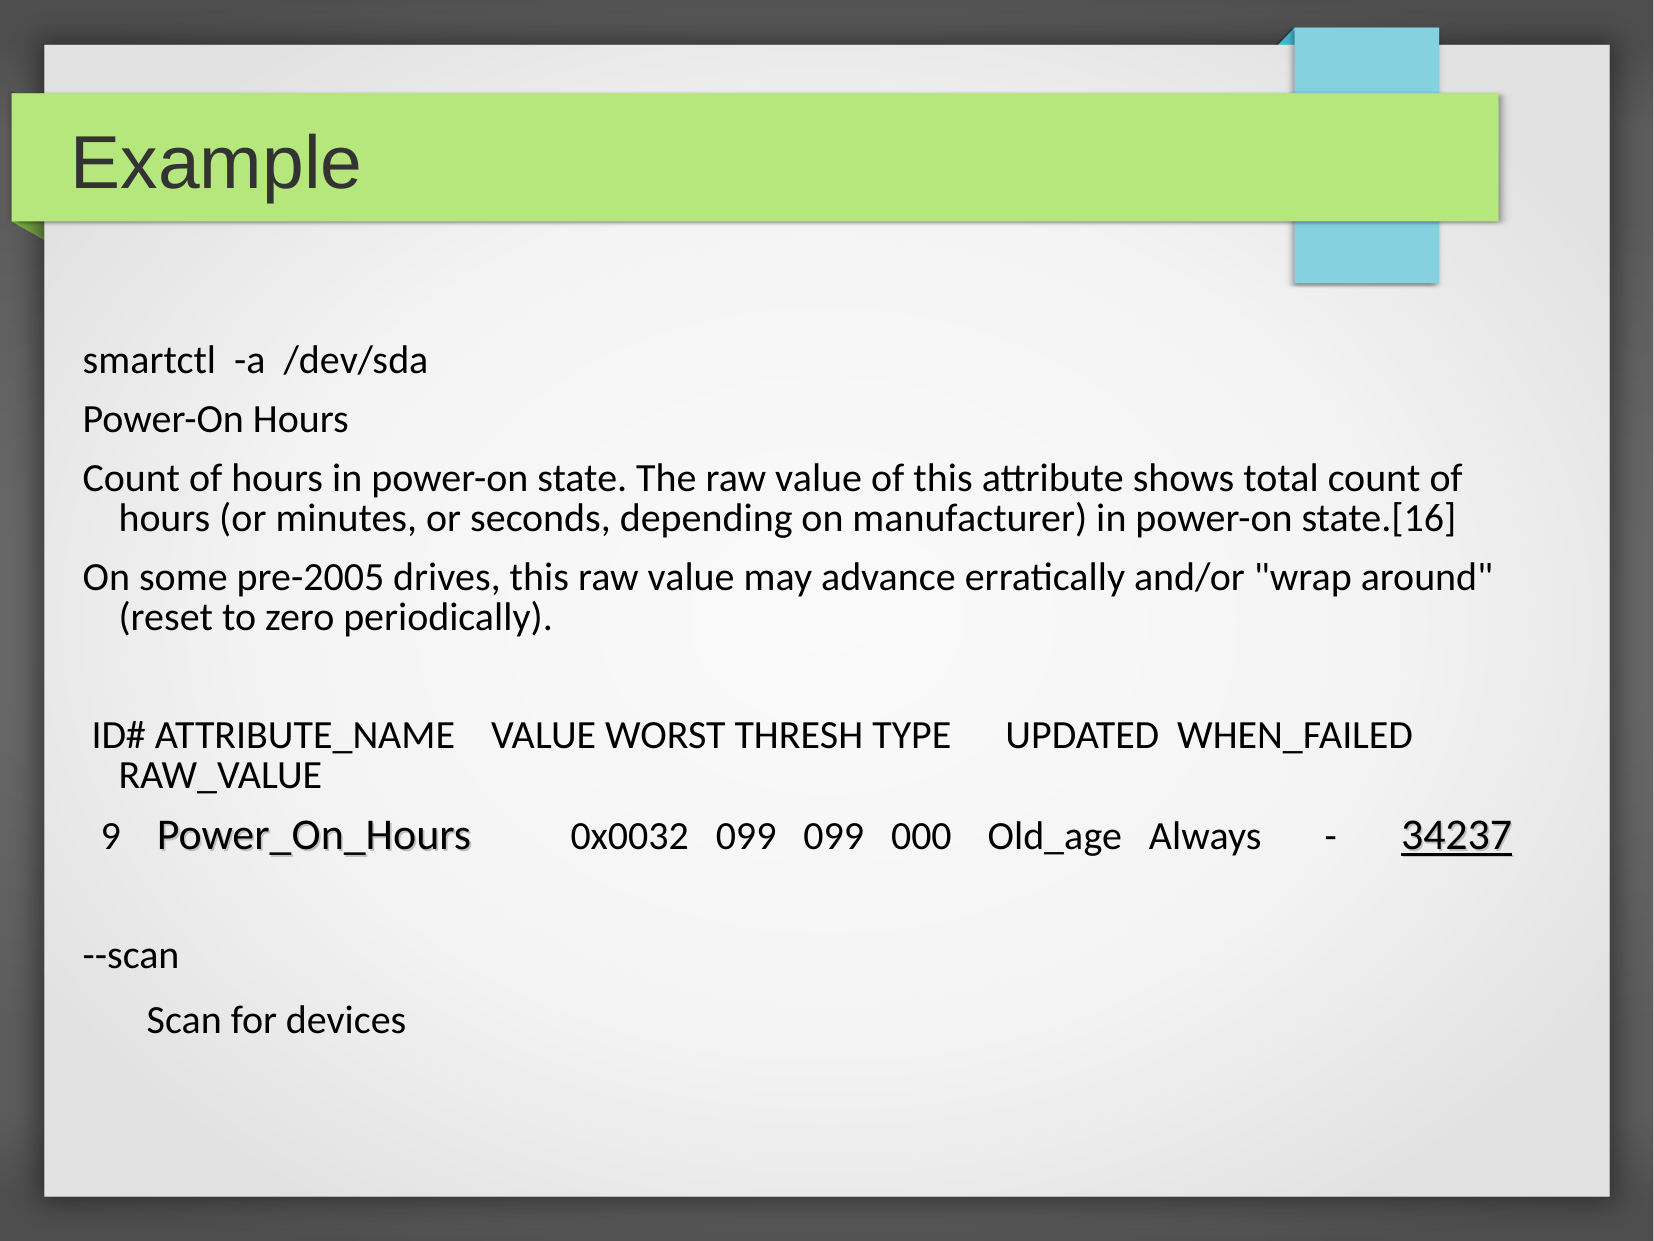

# Example
smartctl -a /dev/sda
Power-On Hours
Count of hours in power-on state. The raw value of this attribute shows total count of hours (or minutes, or seconds, depending on manufacturer) in power-on state.[16]
On some pre-2005 drives, this raw value may advance erratically and/or "wrap around" (reset to zero periodically).
 ID# ATTRIBUTE_NAME VALUE WORST THRESH TYPE UPDATED WHEN_FAILED RAW_VALUE
 9 Power_On_Hours 0x0032 099 099 000 Old_age Always - 34237
--scan
 Scan for devices